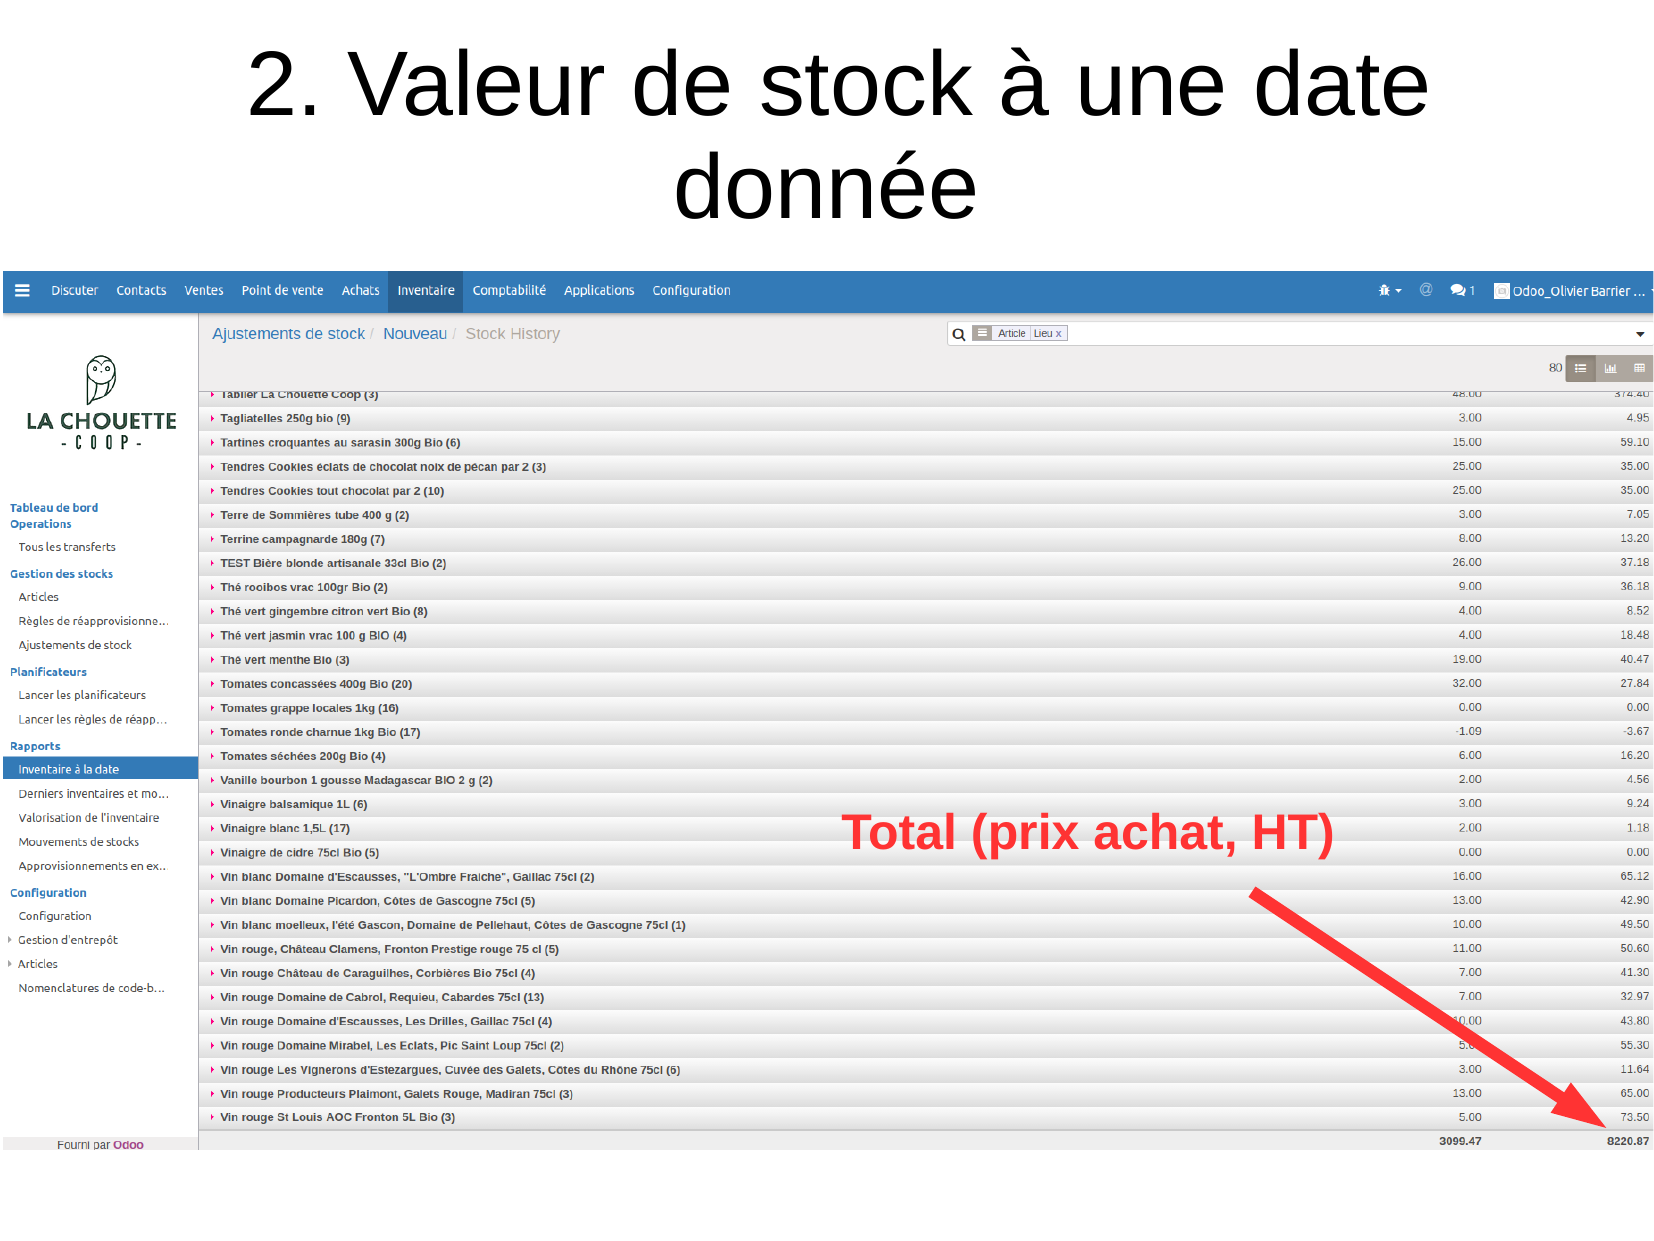

# 2. Valeur de stock à une date donnée
Total (prix achat, HT)